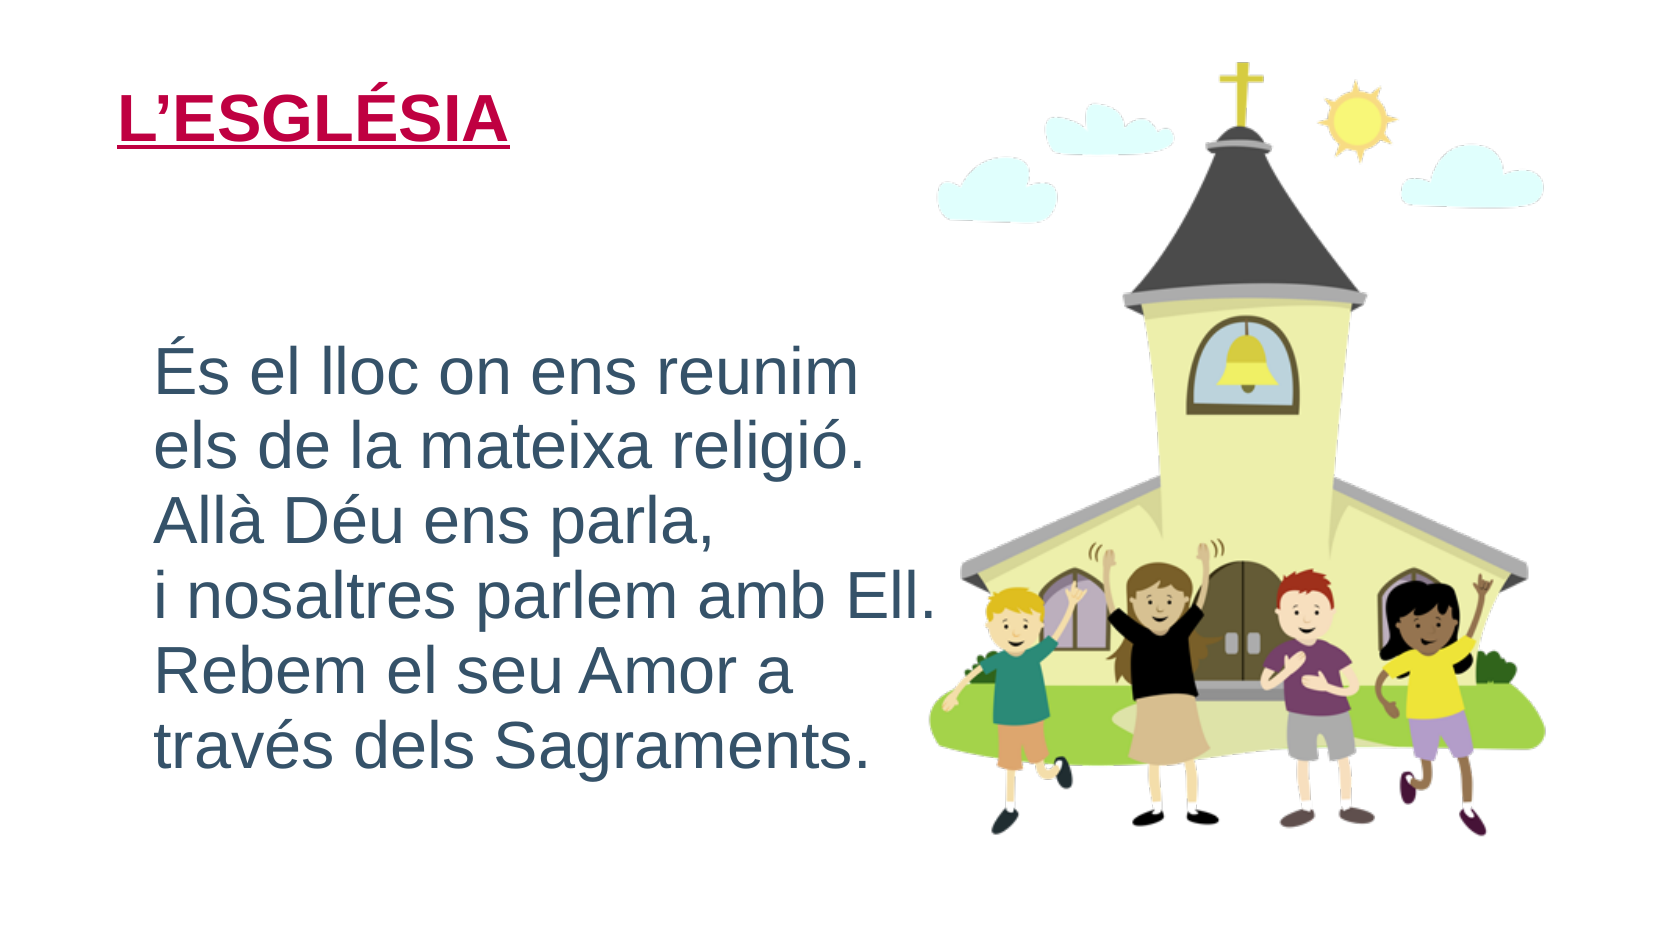

L’ESGLÉSIA
# És el lloc on ens reunim els de la mateixa religió.
Allà Déu ens parla,
i nosaltres parlem amb Ell.
Rebem el seu Amor a través dels Sagraments.